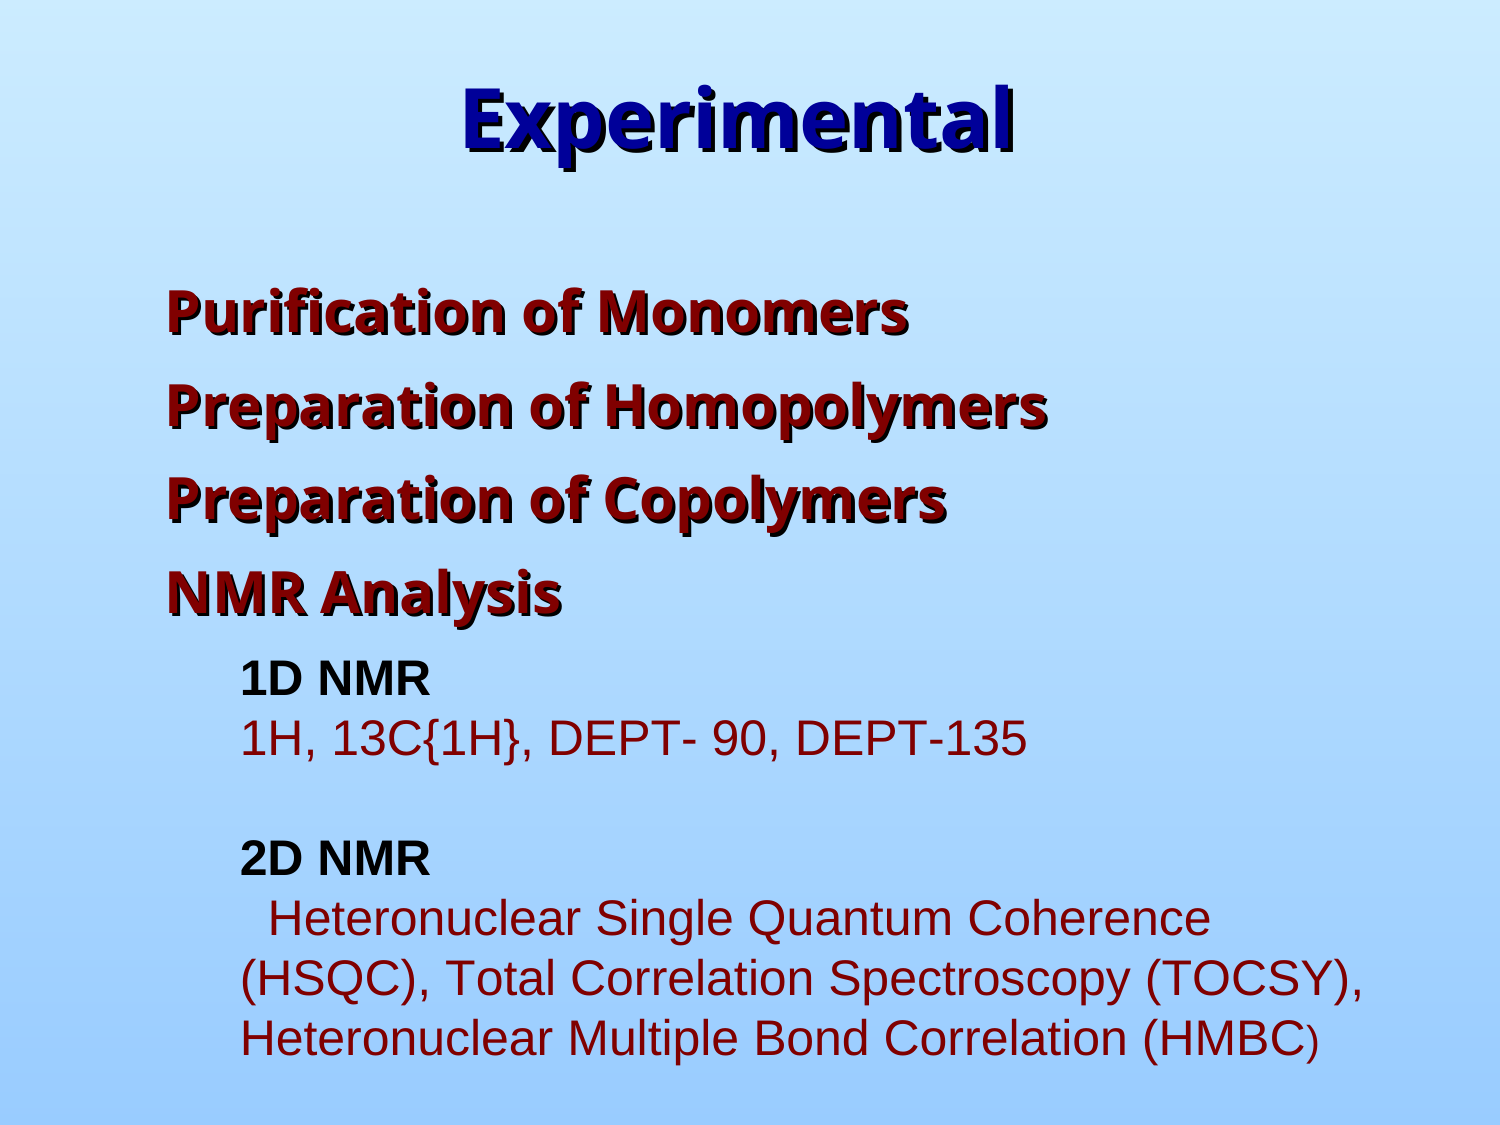

# Experimental
Purification of Monomers
Preparation of Homopolymers
Preparation of Copolymers
NMR Analysis
1D NMR
1H, 13C{1H}, DEPT- 90, DEPT-135
2D NMR
 Heteronuclear Single Quantum Coherence (HSQC), Total Correlation Spectroscopy (TOCSY), Heteronuclear Multiple Bond Correlation (HMBC)